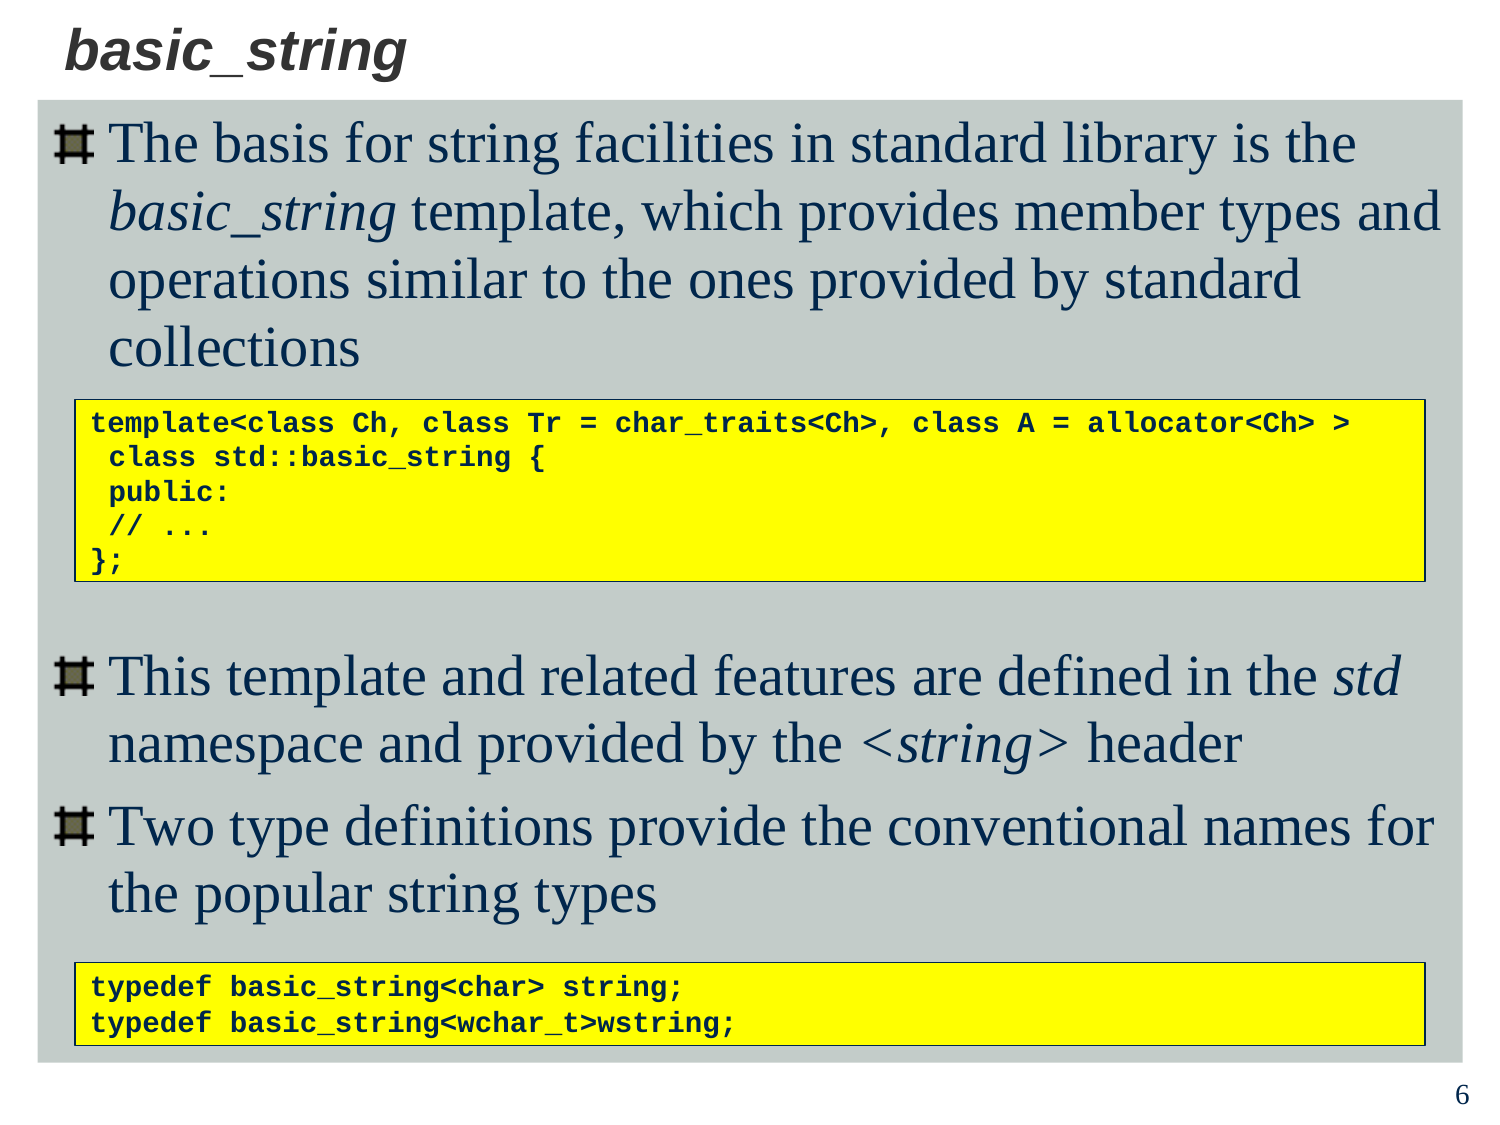

# basic_string
The basis for string facilities in standard library is the basic_string template, which provides member types and operations similar to the ones provided by standard collections
This template and related features are defined in the std namespace and provided by the <string> header
Two type definitions provide the conventional names for the popular string types
template<class Ch, class Tr = char_traits<Ch>, class A = allocator<Ch> >
	class std::basic_string {
	public:
	// ...
};
typedef basic_string<char> string;
typedef basic_string<wchar_t>wstring;